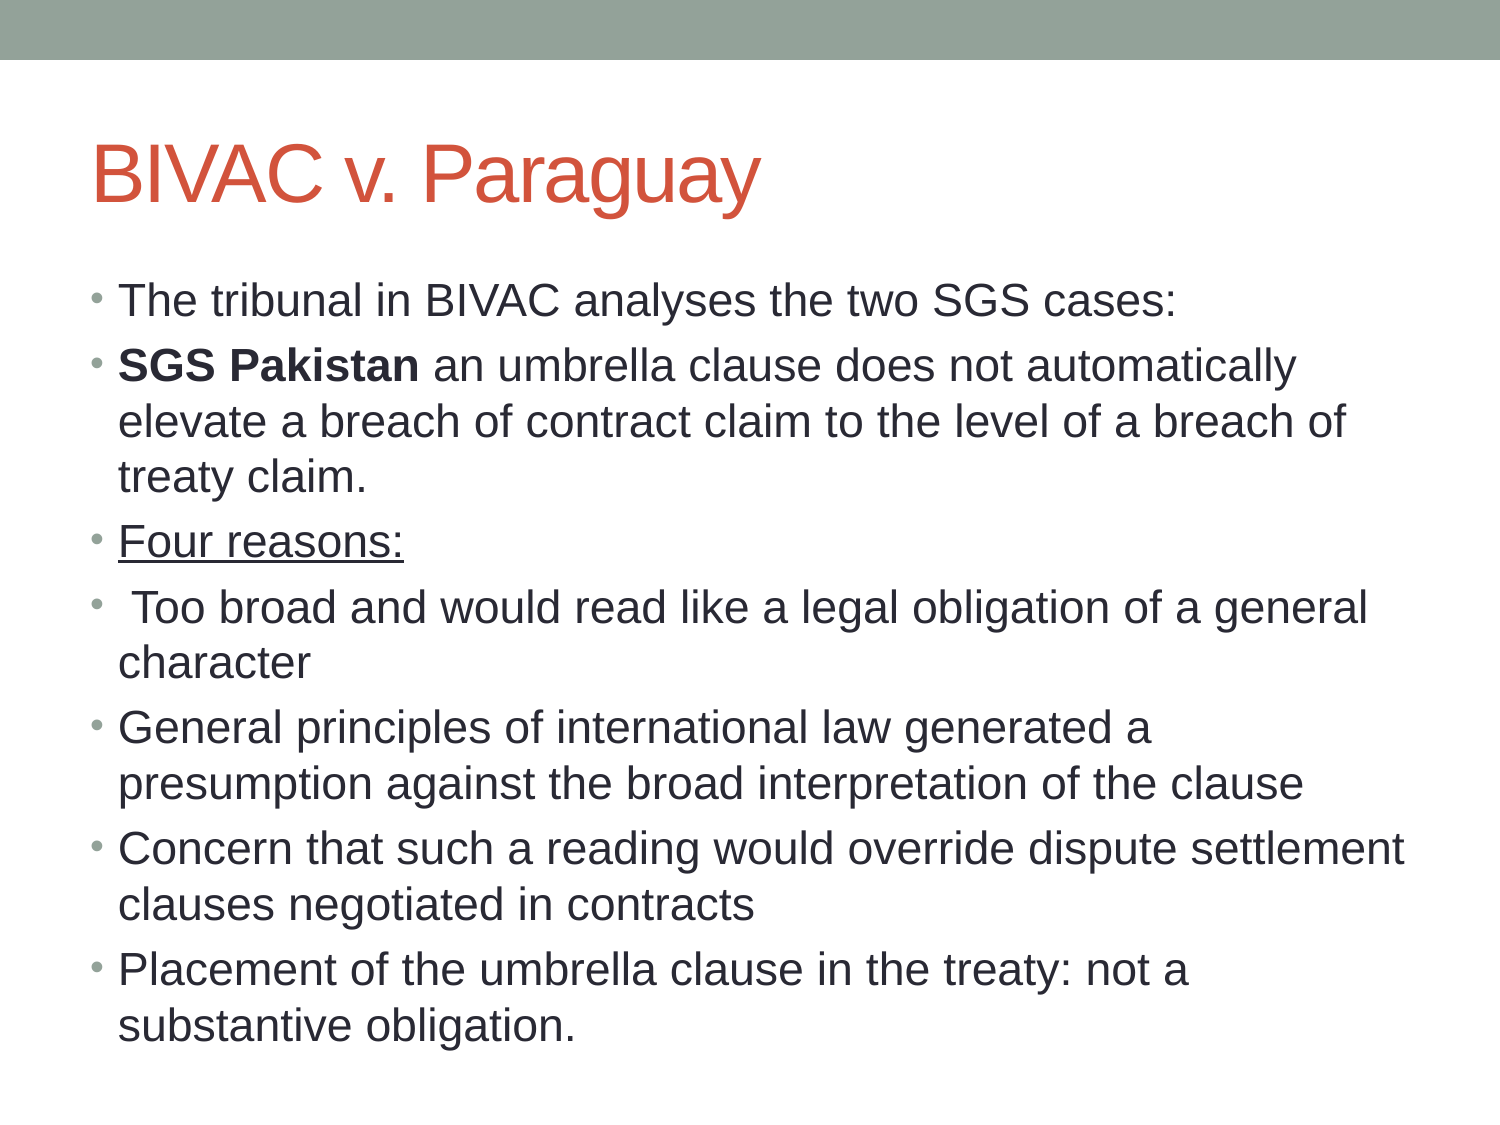

# BIVAC v. Paraguay
The tribunal in BIVAC analyses the two SGS cases:
SGS Pakistan an umbrella clause does not automatically elevate a breach of contract claim to the level of a breach of treaty claim.
Four reasons:
 Too broad and would read like a legal obligation of a general character
General principles of international law generated a presumption against the broad interpretation of the clause
Concern that such a reading would override dispute settlement clauses negotiated in contracts
Placement of the umbrella clause in the treaty: not a substantive obligation.